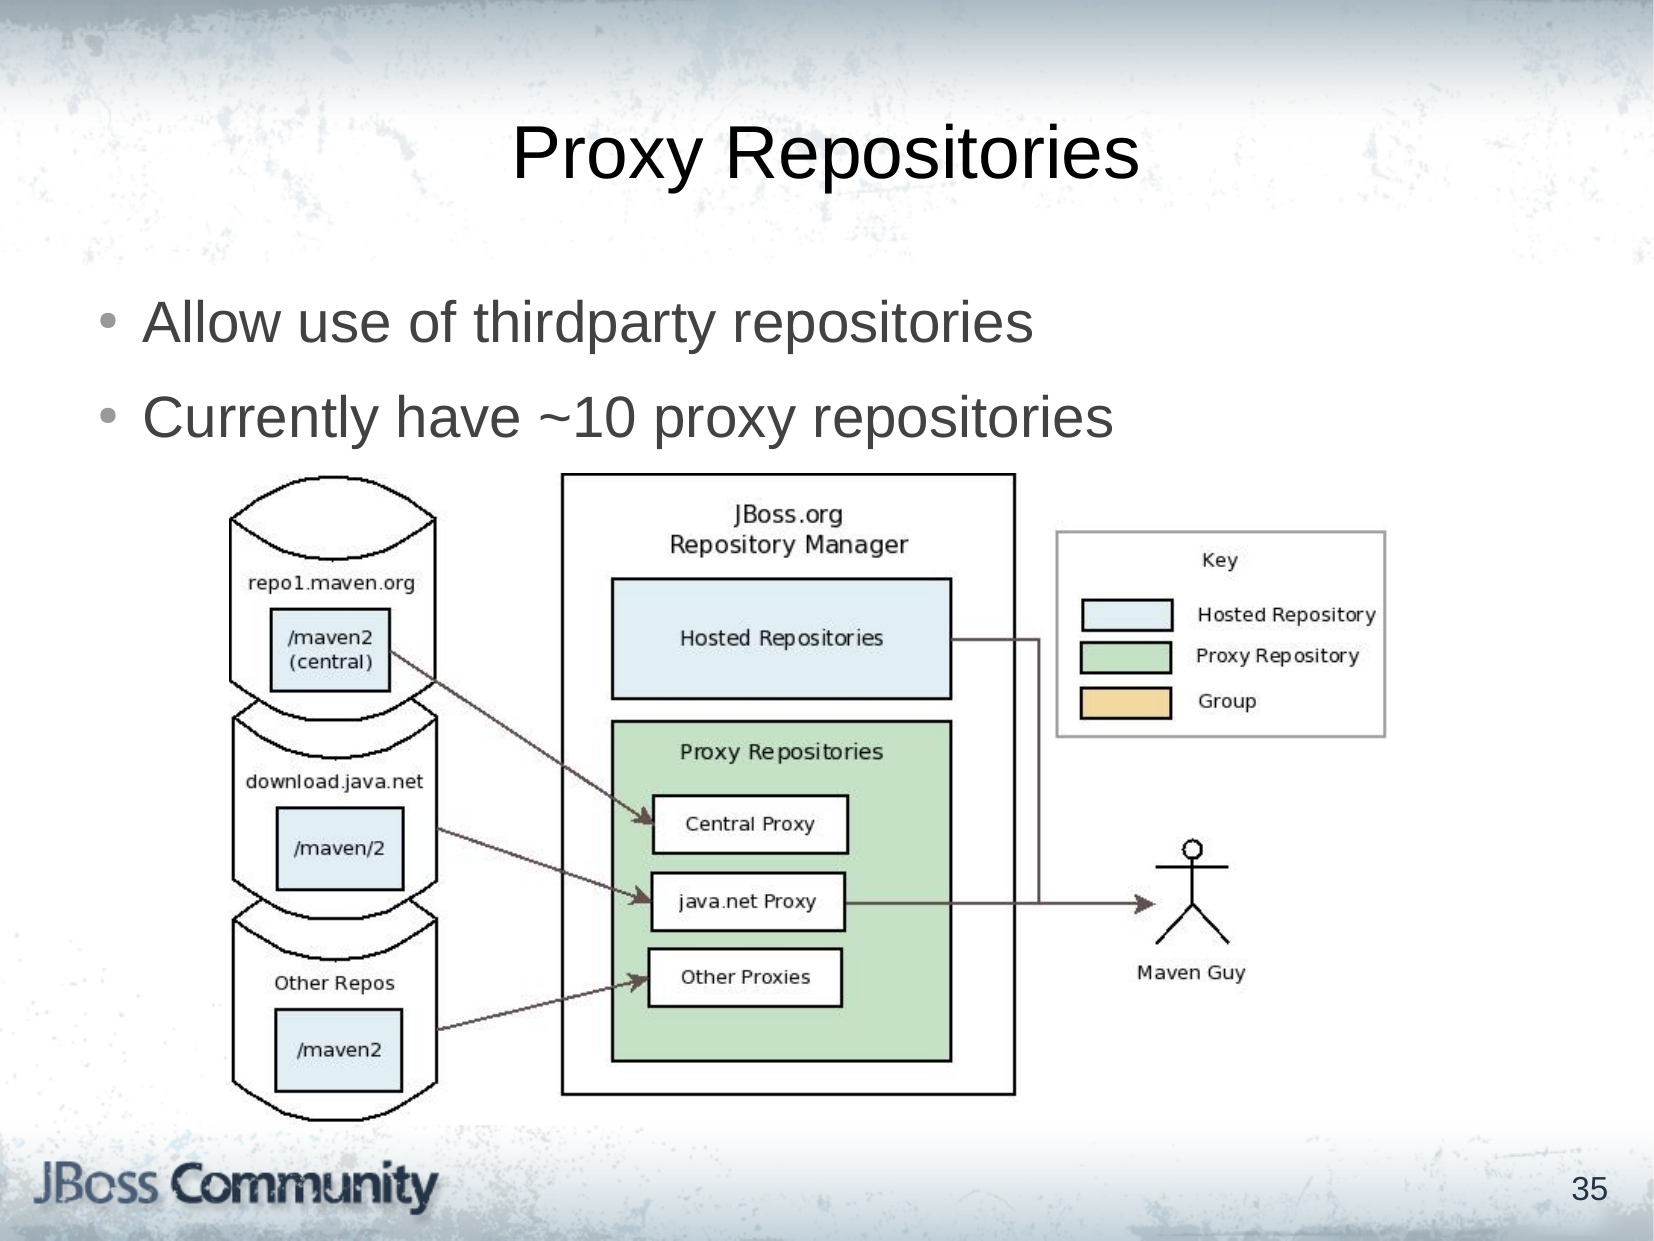

# Proxy Repositories
Allow use of thirdparty repositories
Currently have ~10 proxy repositories